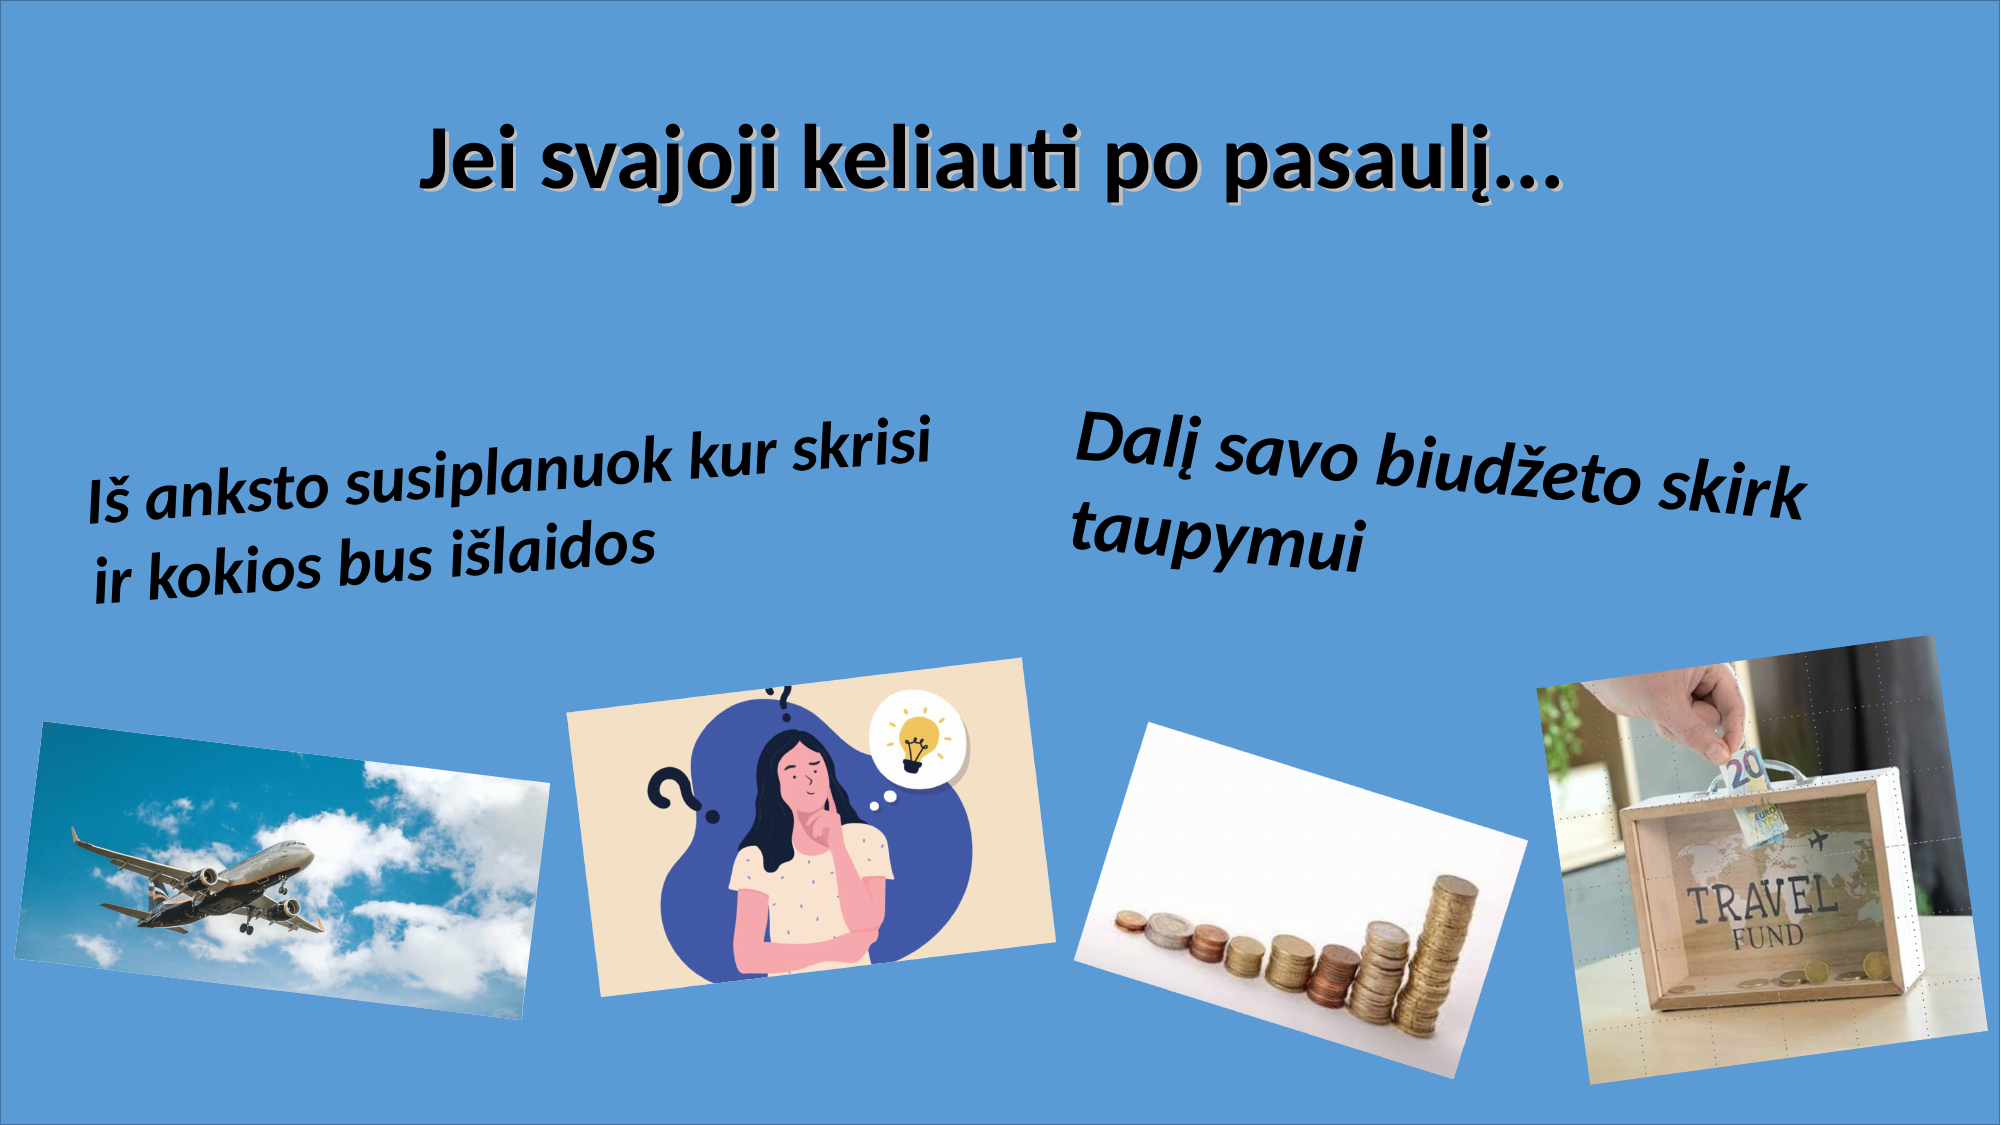

Jei svajoji keliauti po pasaulį...
Dalį savo biudžeto skirk taupymui
Iš anksto susiplanuok kur skrisi ir kokios bus išlaidos